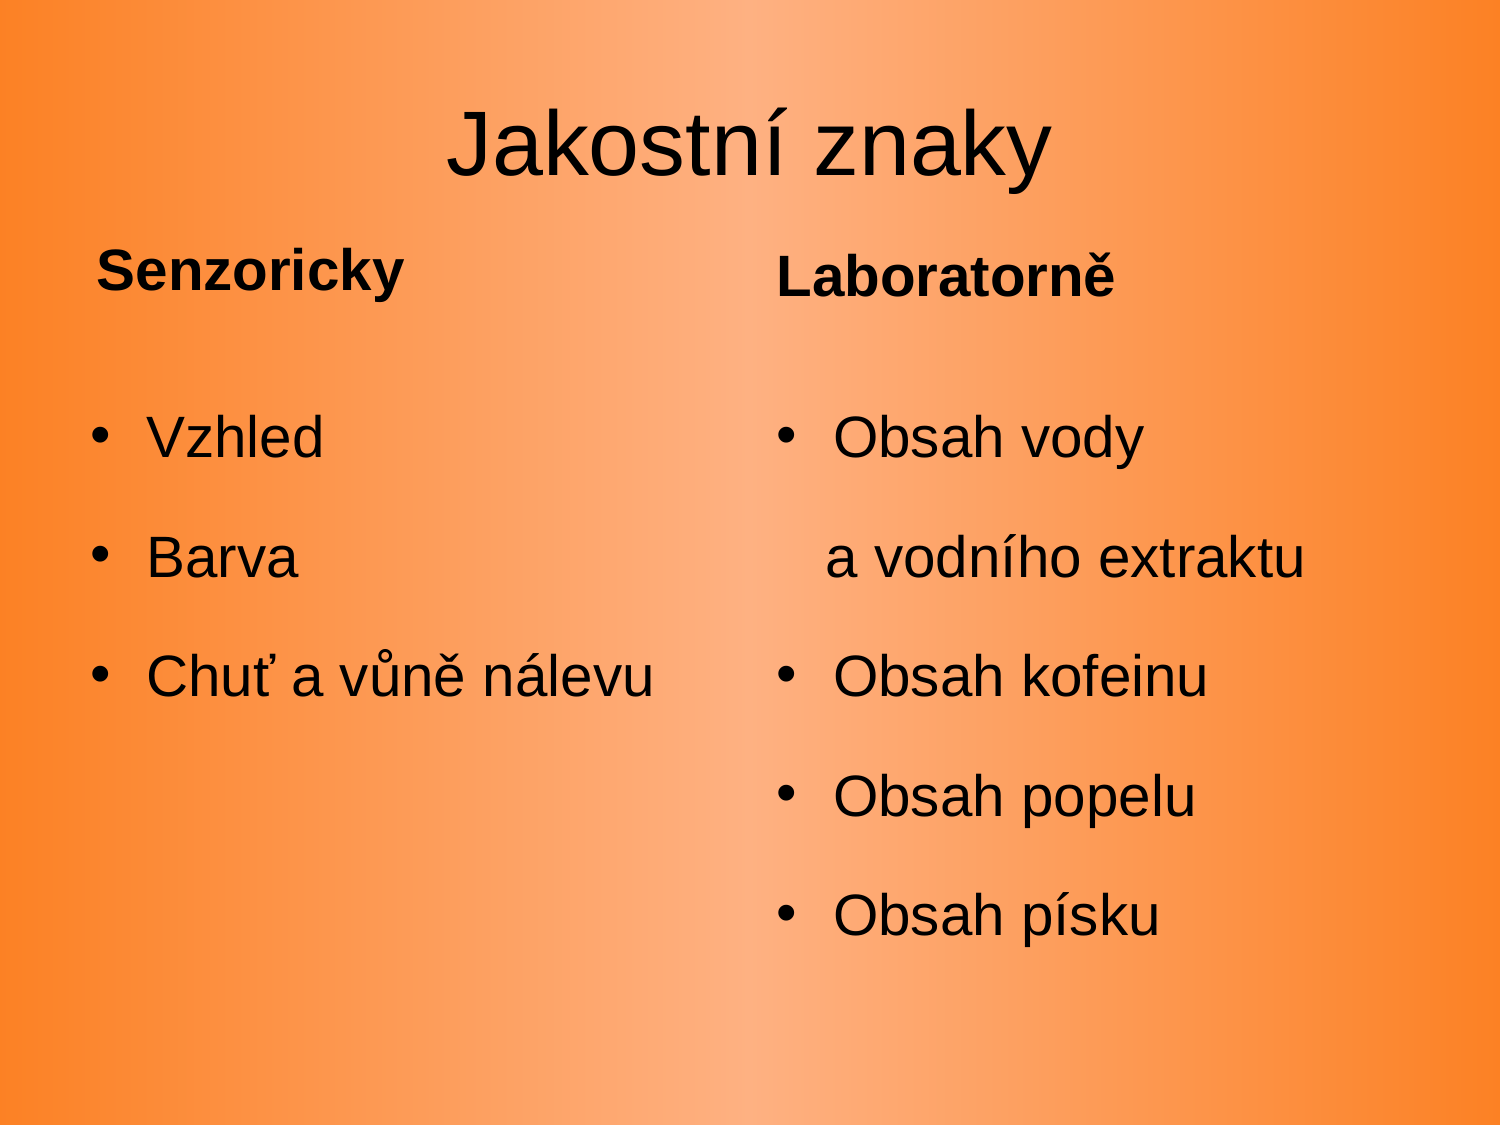

# Jakostní znaky
Laboratorně
Senzoricky
Vzhled
Barva
Chuť a vůně nálevu
Obsah vody
 a vodního extraktu
Obsah kofeinu
Obsah popelu
Obsah písku